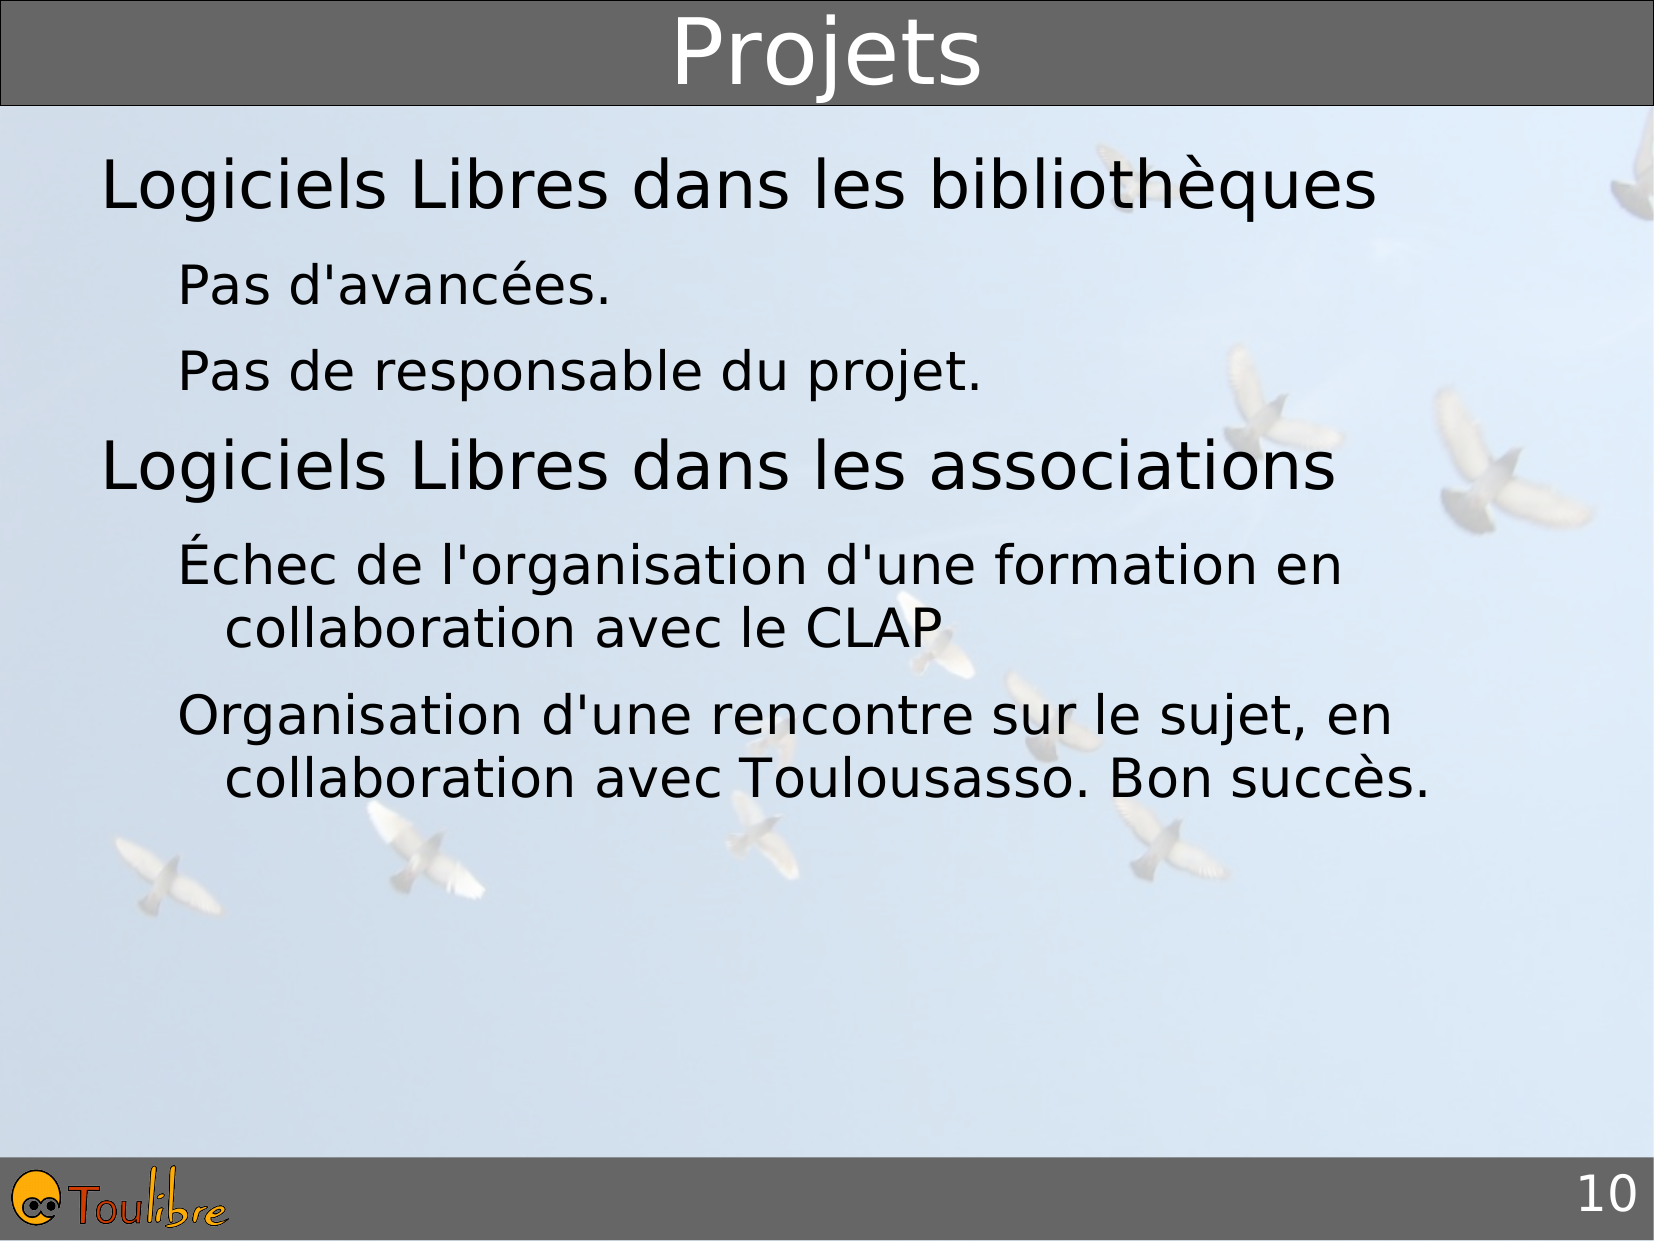

# Projets
Logiciels Libres dans les bibliothèques
Pas d'avancées.
Pas de responsable du projet.
Logiciels Libres dans les associations
Échec de l'organisation d'une formation en collaboration avec le CLAP
Organisation d'une rencontre sur le sujet, en collaboration avec Toulousasso. Bon succès.